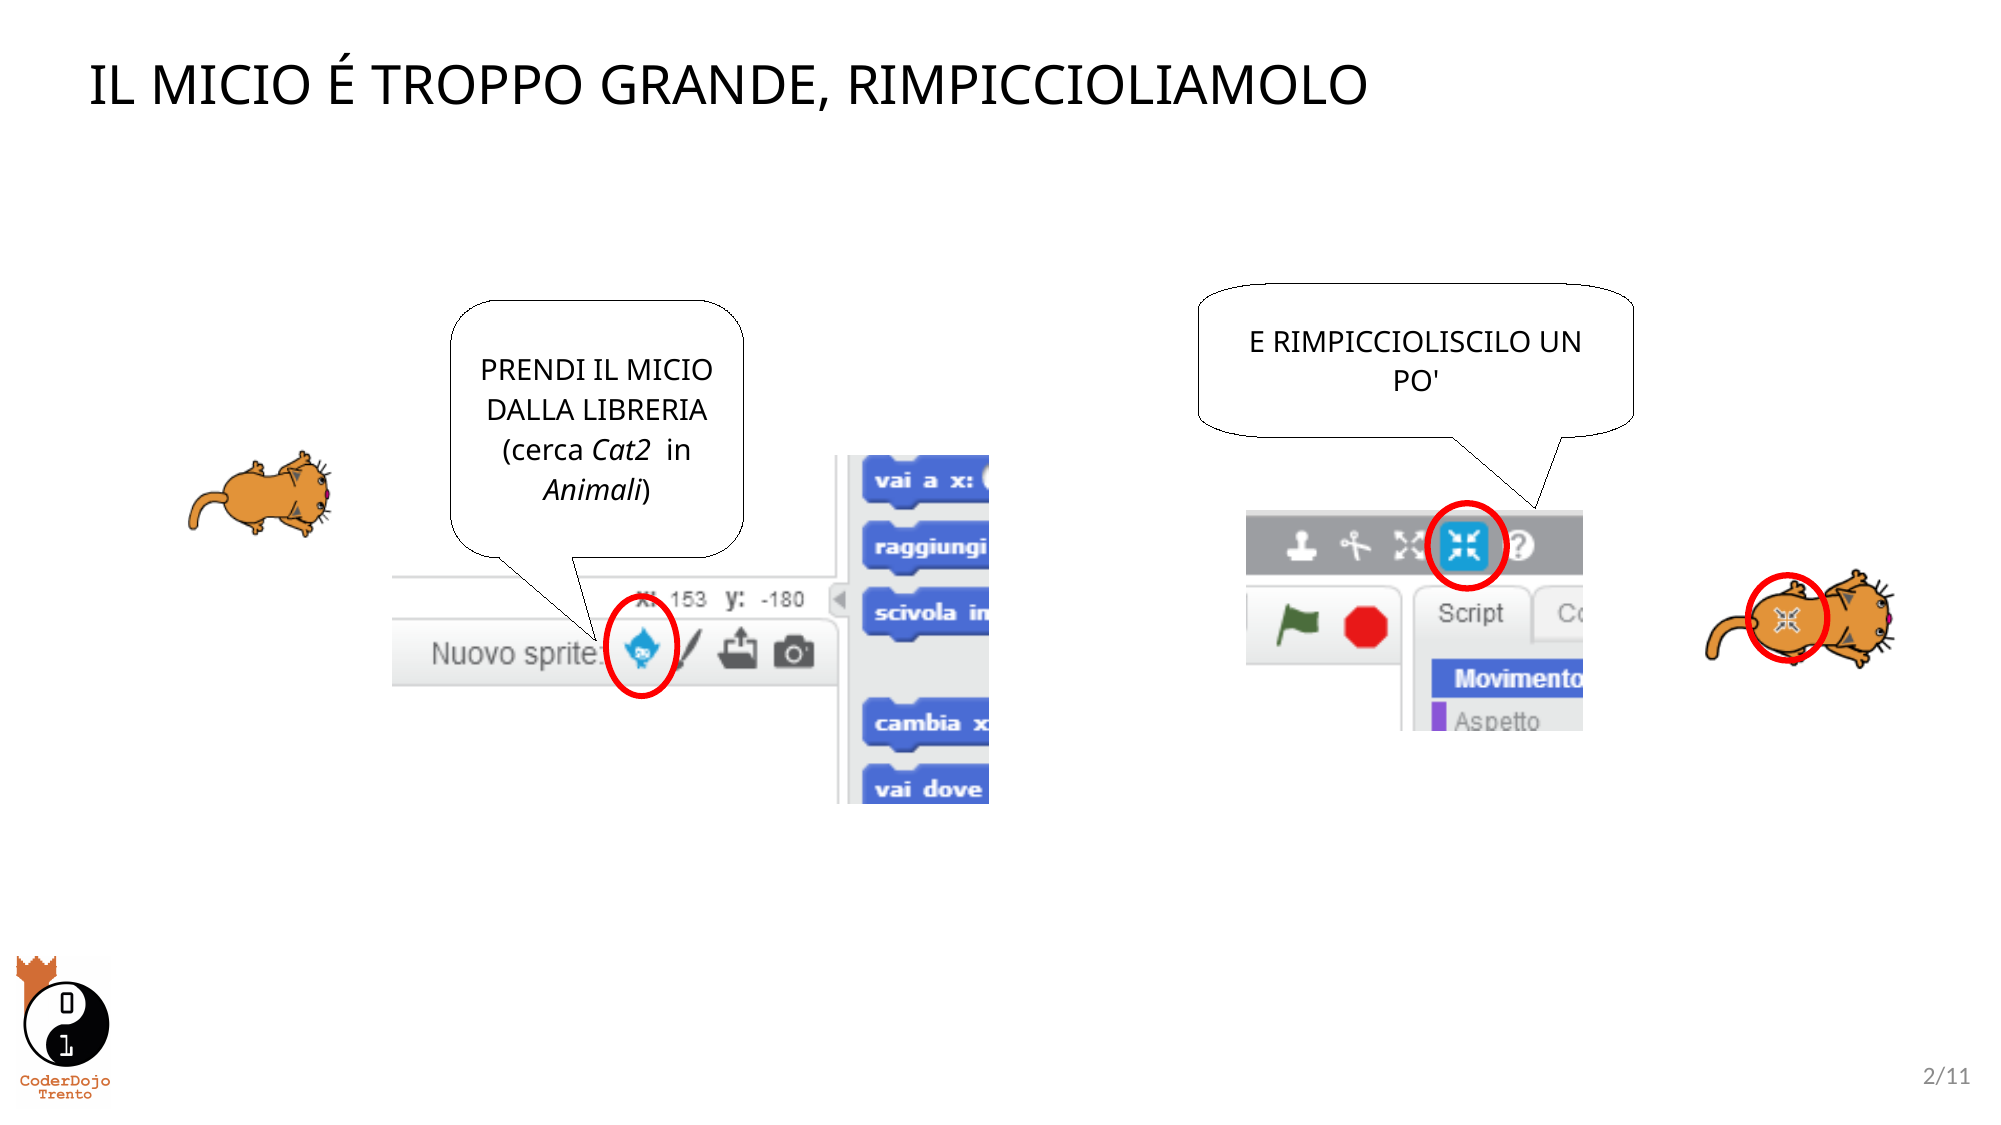

IL MICIO É TROPPO GRANDE, RIMPICCIOLIAMOLO
E RIMPICCIOLISCILO UN PO'
PRENDI IL MICIO DALLA LIBRERIA (cerca Cat2 in Animali)
2